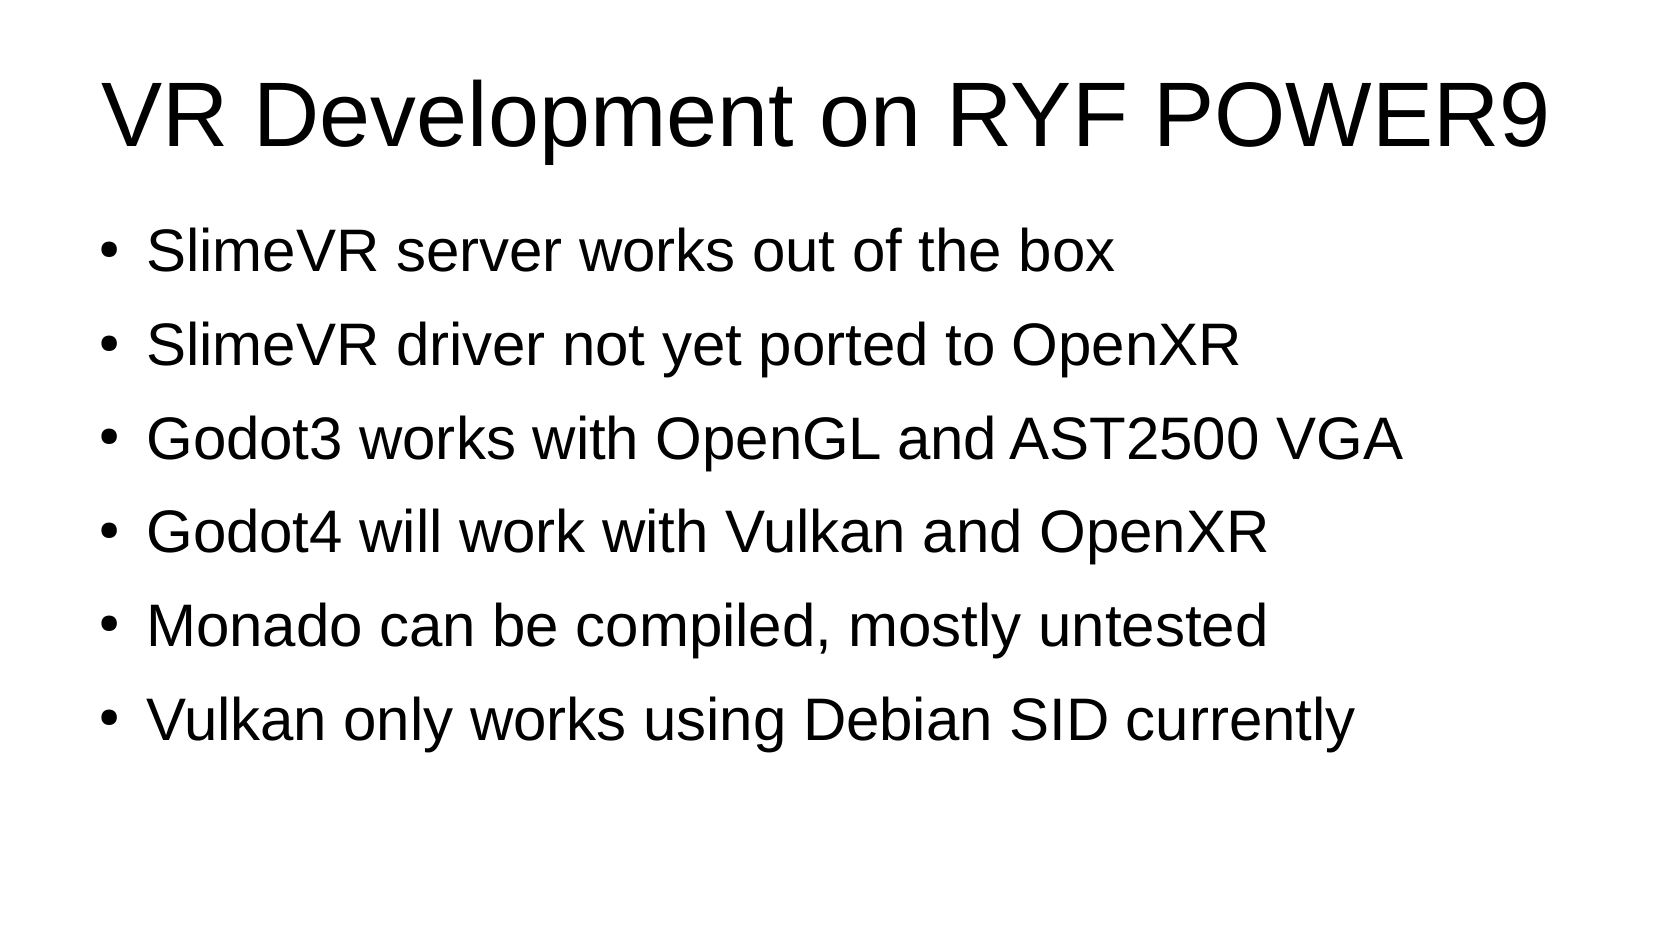

# VR Development on RYF POWER9
SlimeVR server works out of the box
SlimeVR driver not yet ported to OpenXR
Godot3 works with OpenGL and AST2500 VGA
Godot4 will work with Vulkan and OpenXR
Monado can be compiled, mostly untested
Vulkan only works using Debian SID currently